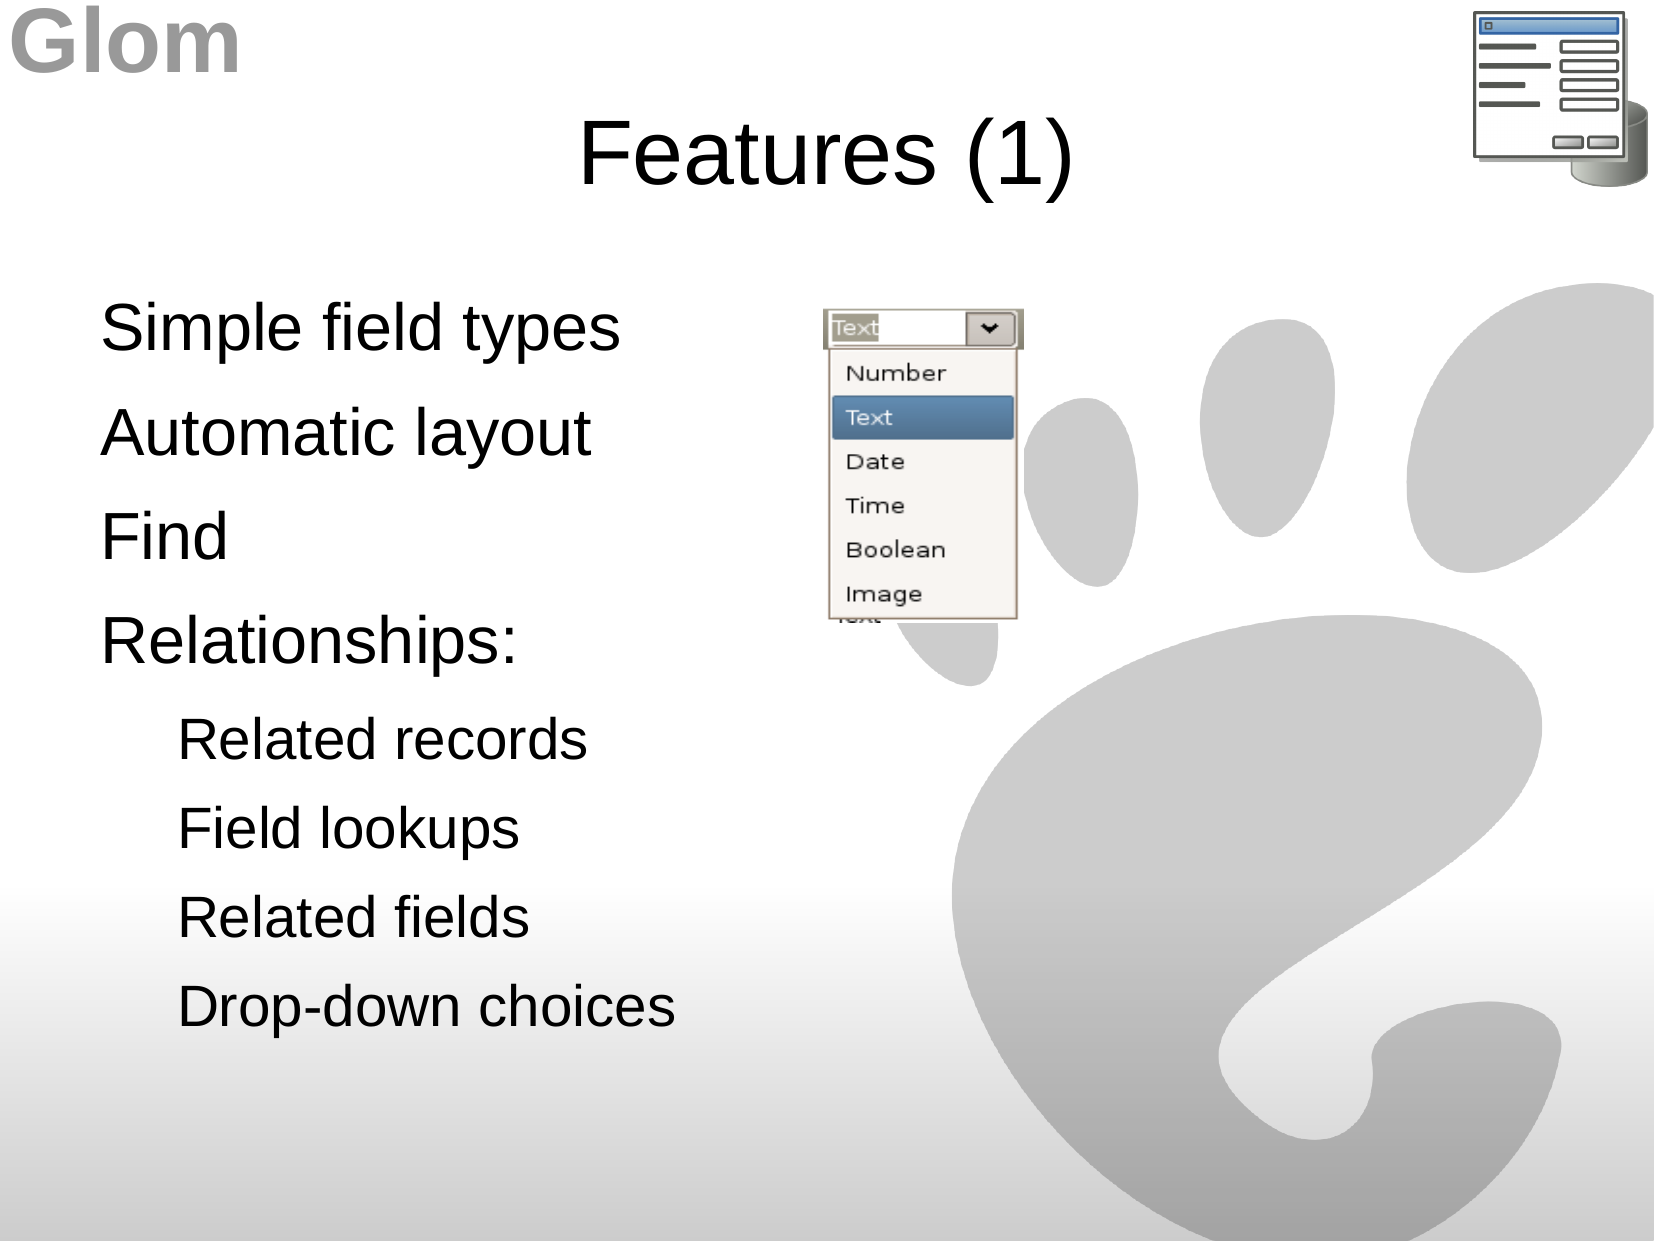

# Features (1)
Simple field types
Automatic layout
Find
Relationships:
Related records
Field lookups
Related fields
Drop-down choices